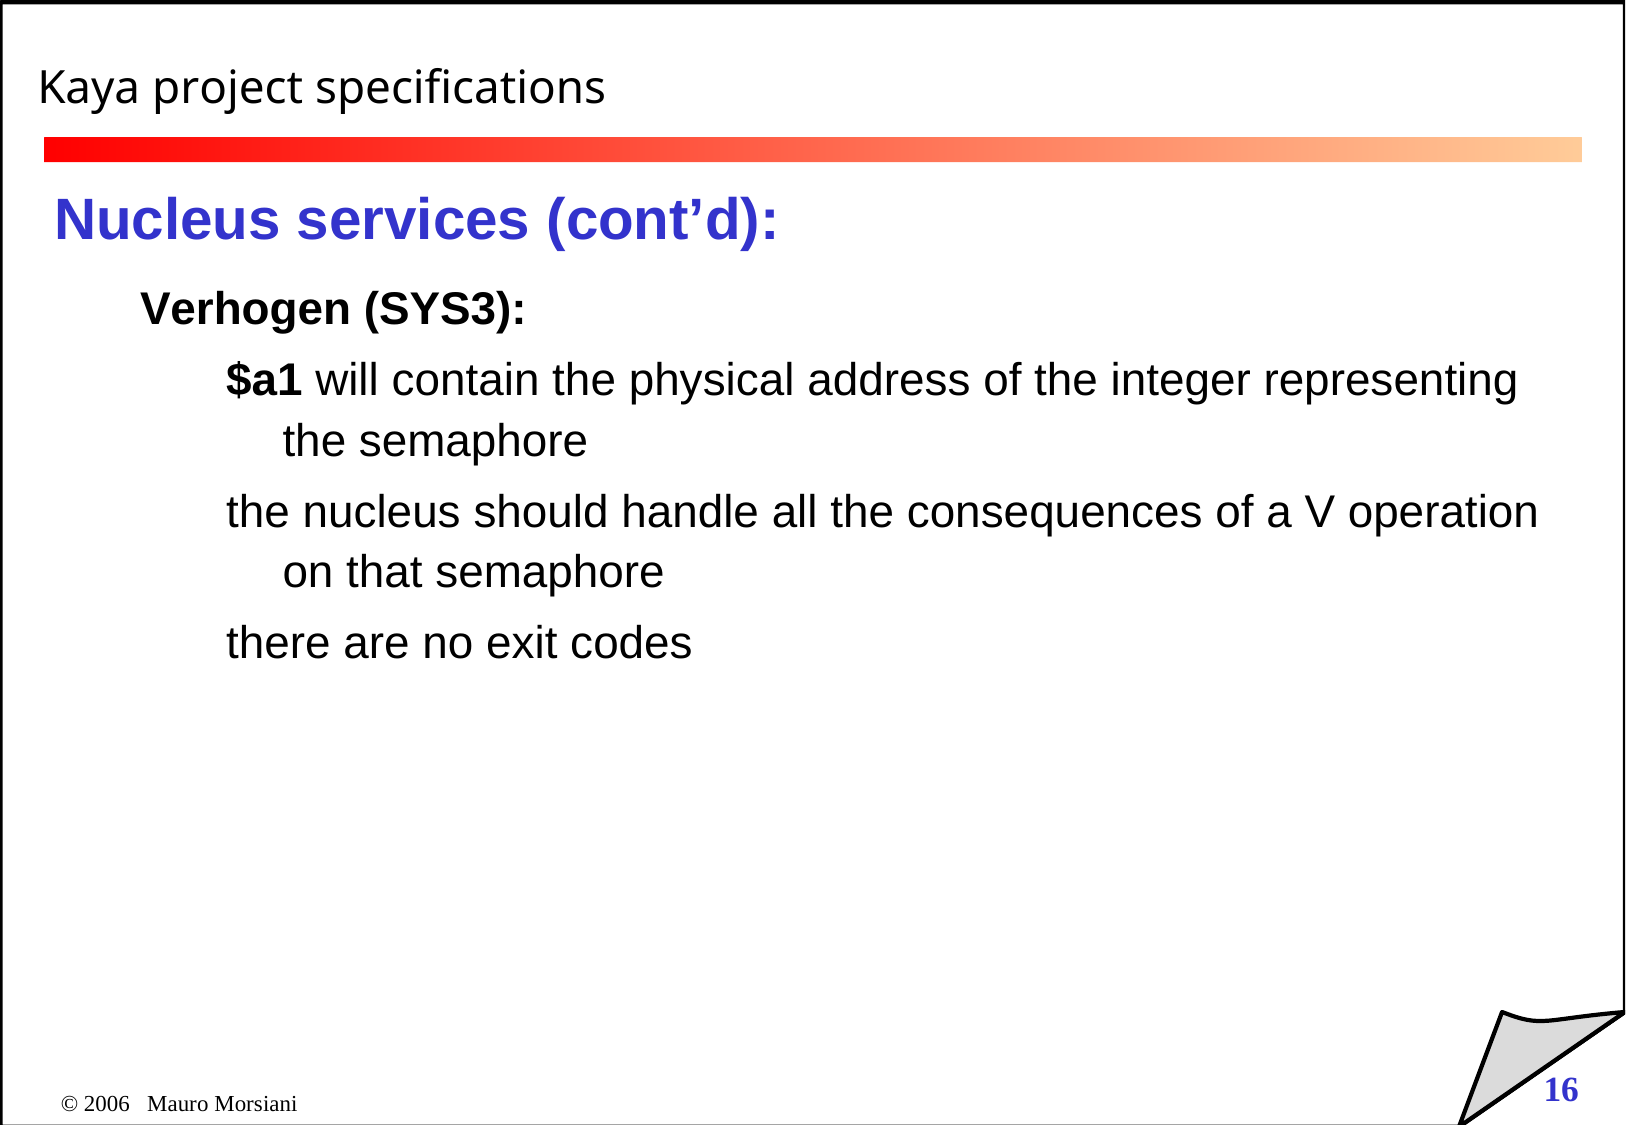

# Kaya project specifications
Nucleus services (cont’d):
Verhogen (SYS3):
$a1 will contain the physical address of the integer representing the semaphore
the nucleus should handle all the consequences of a V operation on that semaphore
there are no exit codes